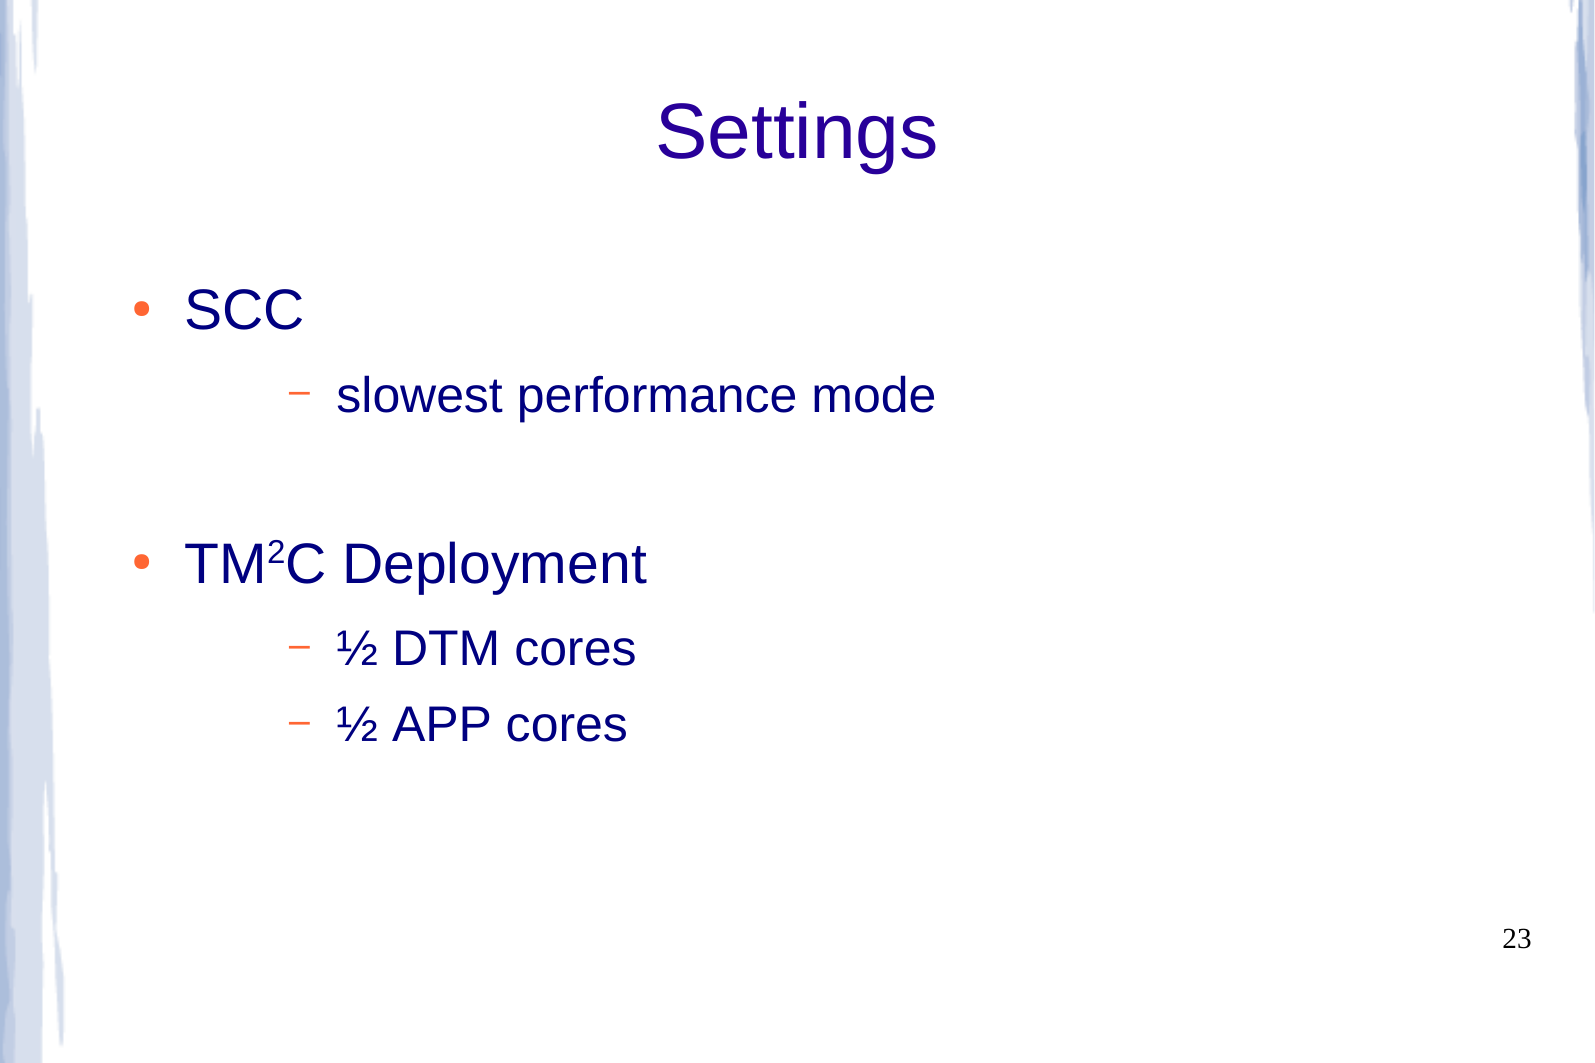

# Settings
SCC
slowest performance mode
TM2C Deployment
½ DTM cores
½ APP cores
23